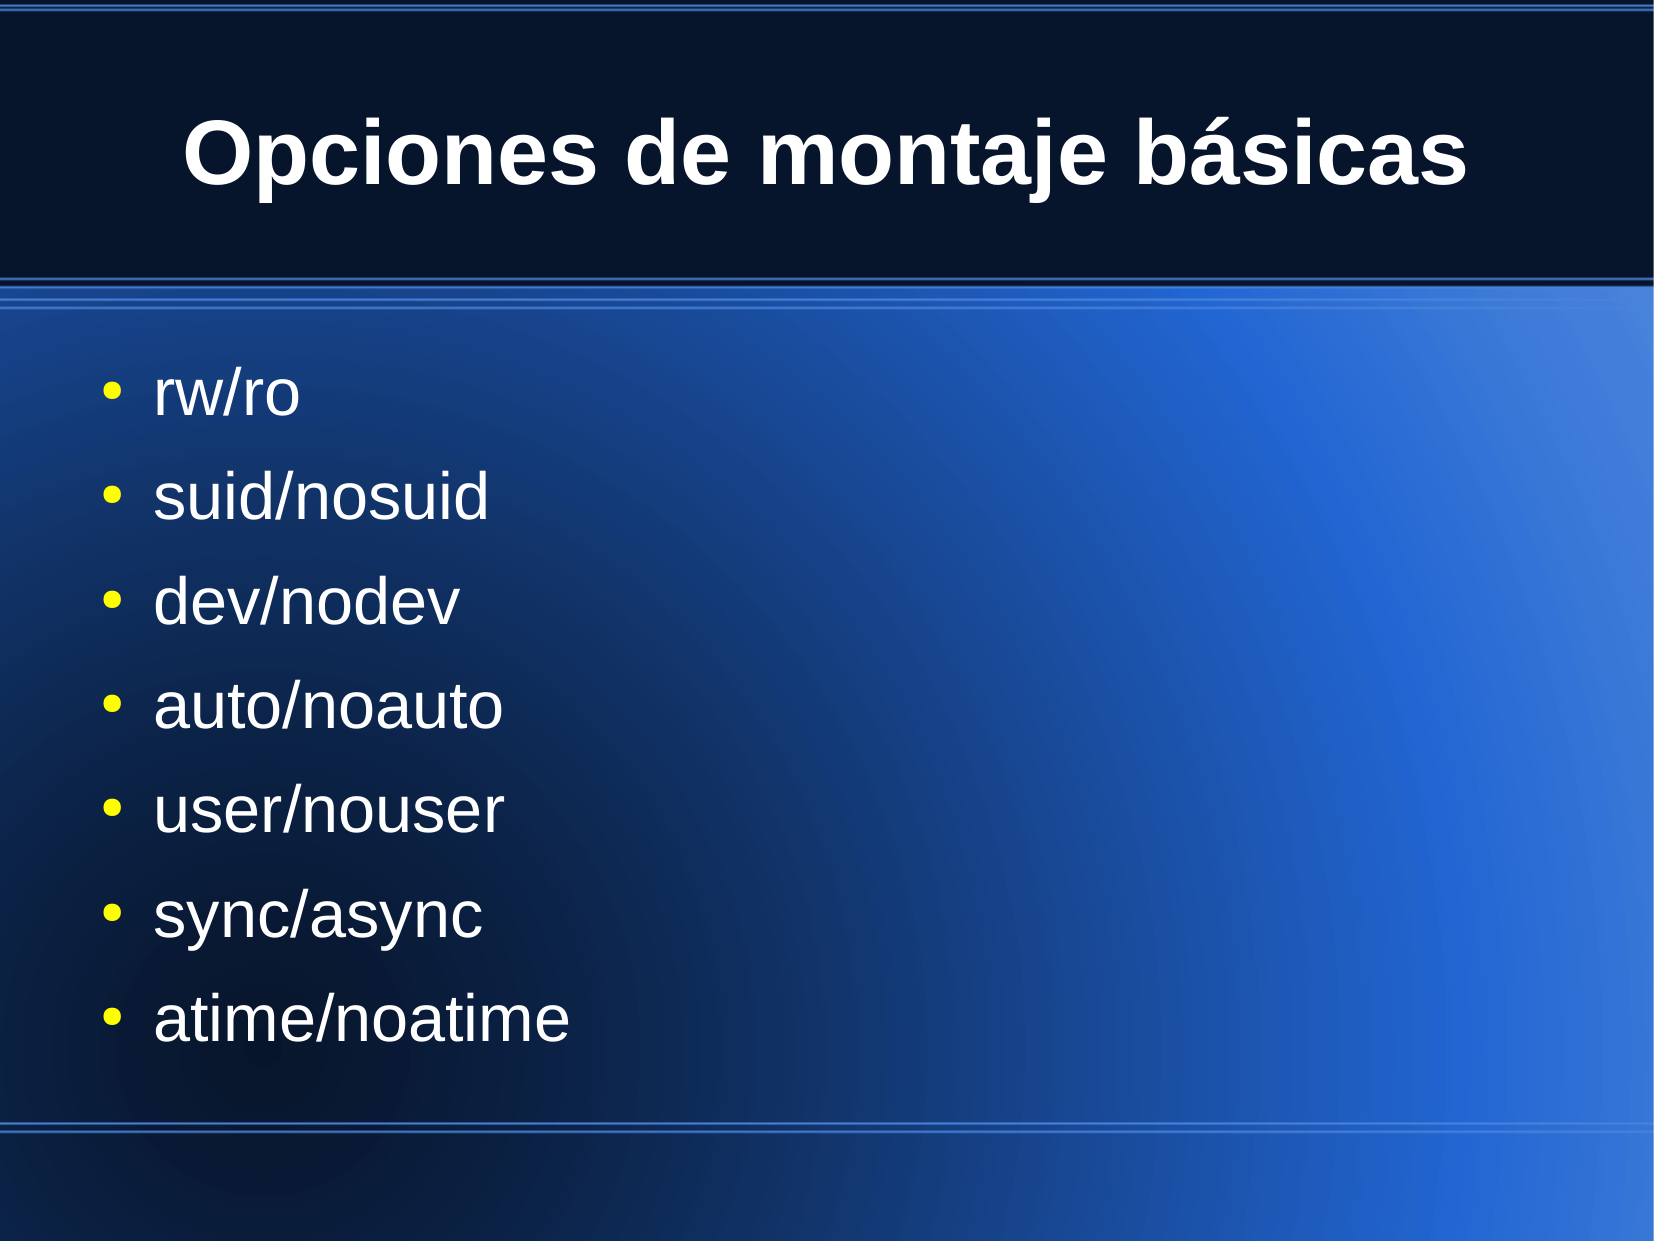

# Opciones de montaje básicas
rw/ro
suid/nosuid
dev/nodev
auto/noauto
user/nouser
sync/async
atime/noatime